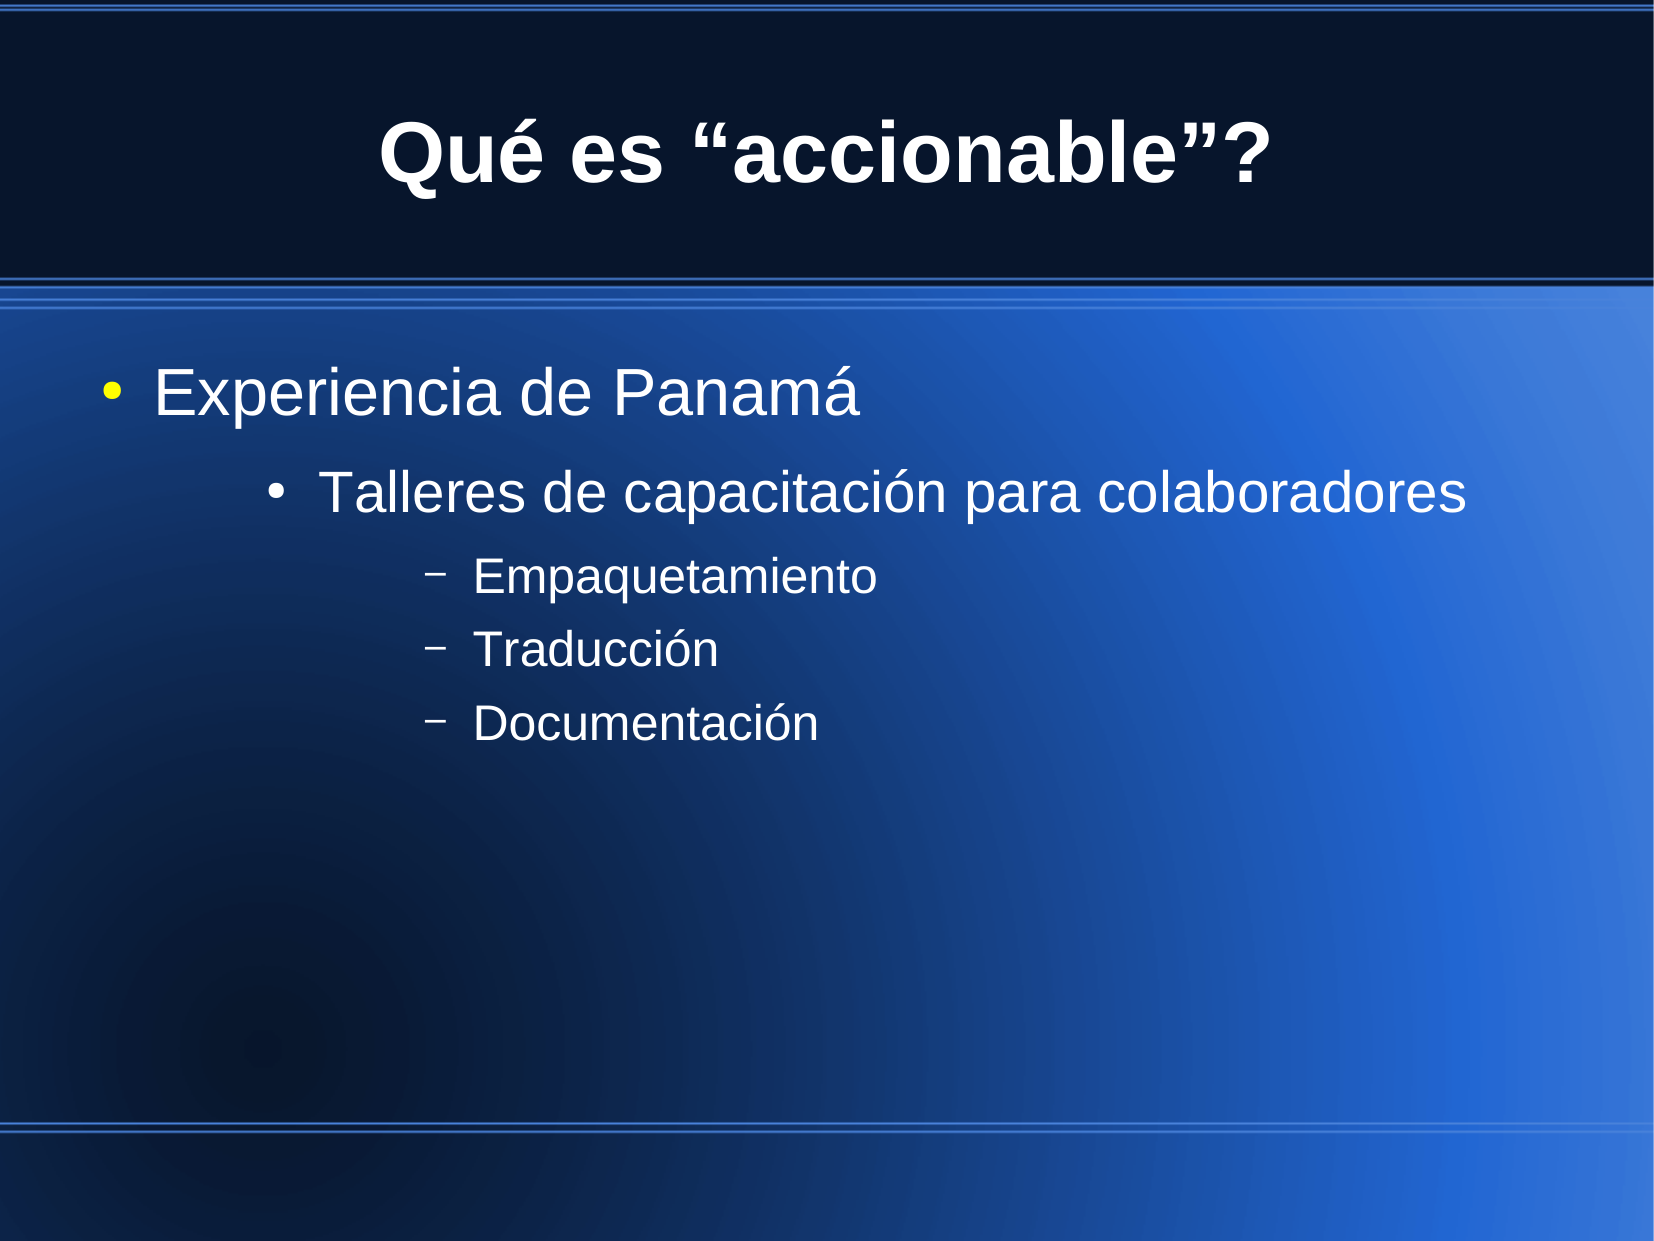

# Qué es “accionable”?
Experiencia de Panamá
Talleres de capacitación para colaboradores
Empaquetamiento
Traducción
Documentación